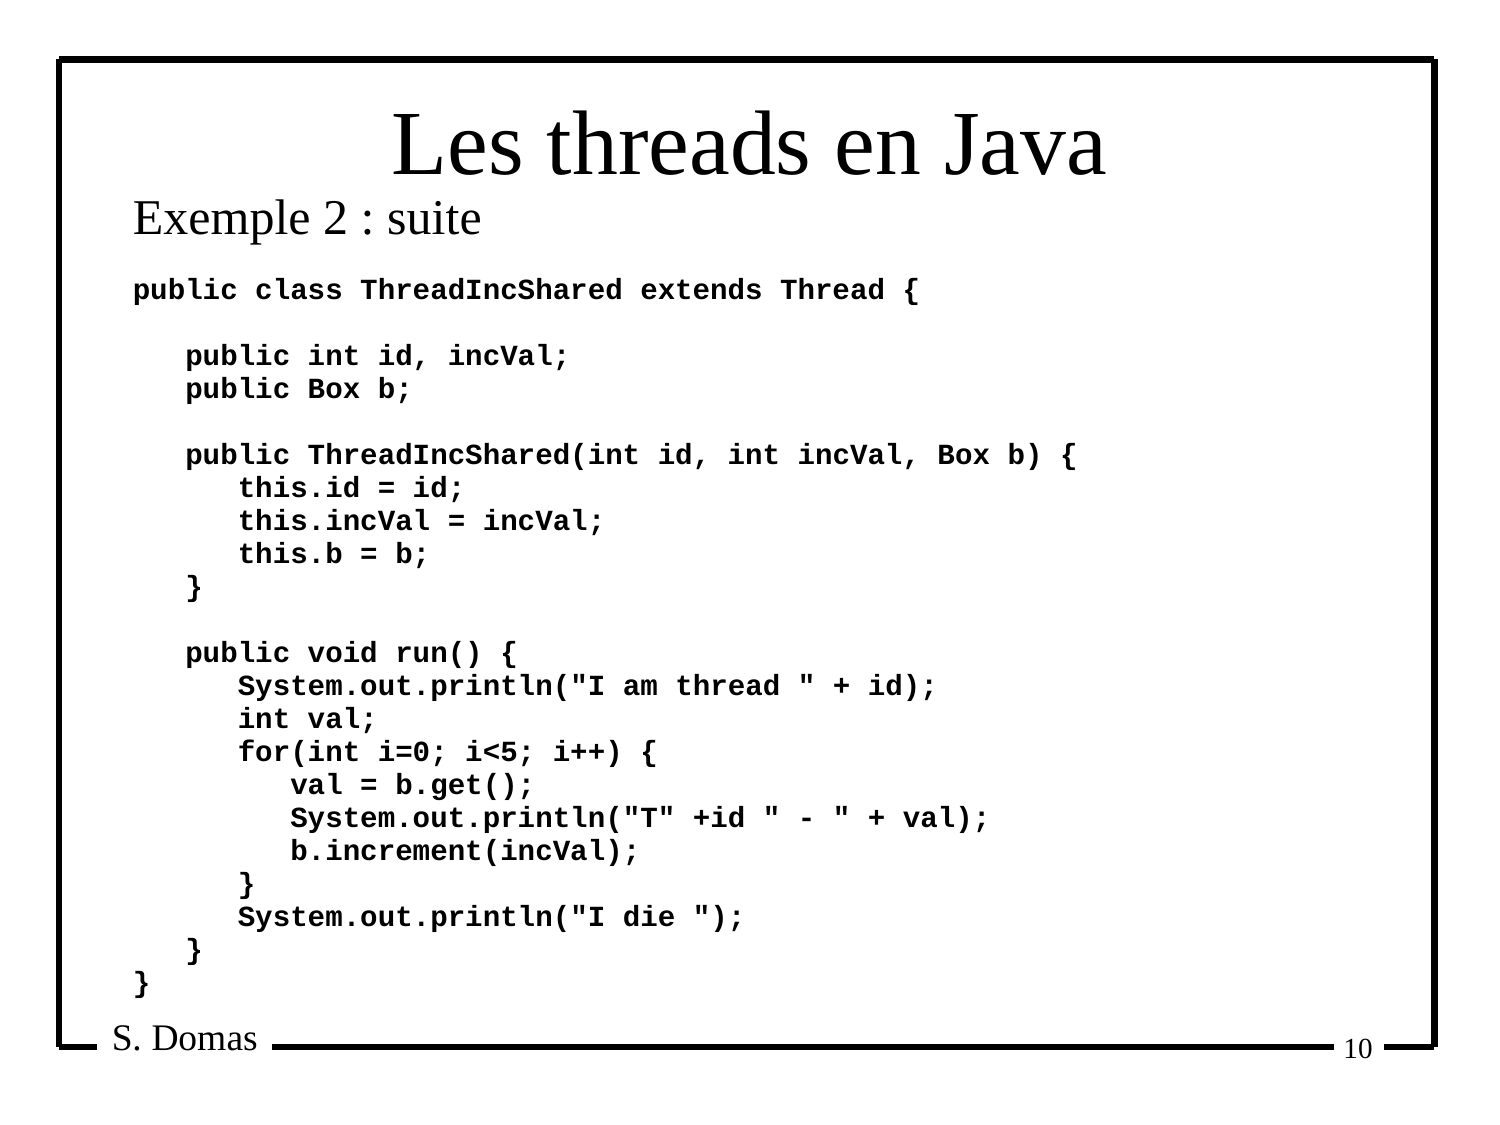

# Les threads en Java
S. Domas
Exemple 2 : suite
public class ThreadIncShared extends Thread {
 public int id, incVal;
 public Box b;
 public ThreadIncShared(int id, int incVal, Box b) {
 this.id = id;
 this.incVal = incVal;
 this.b = b;
 }
 public void run() {
 System.out.println("I am thread " + id);
 int val;
 for(int i=0; i<5; i++) {
 val = b.get();
 System.out.println("T" +id " - " + val);
 b.increment(incVal);
 }
 System.out.println("I die ");
 }
}
10